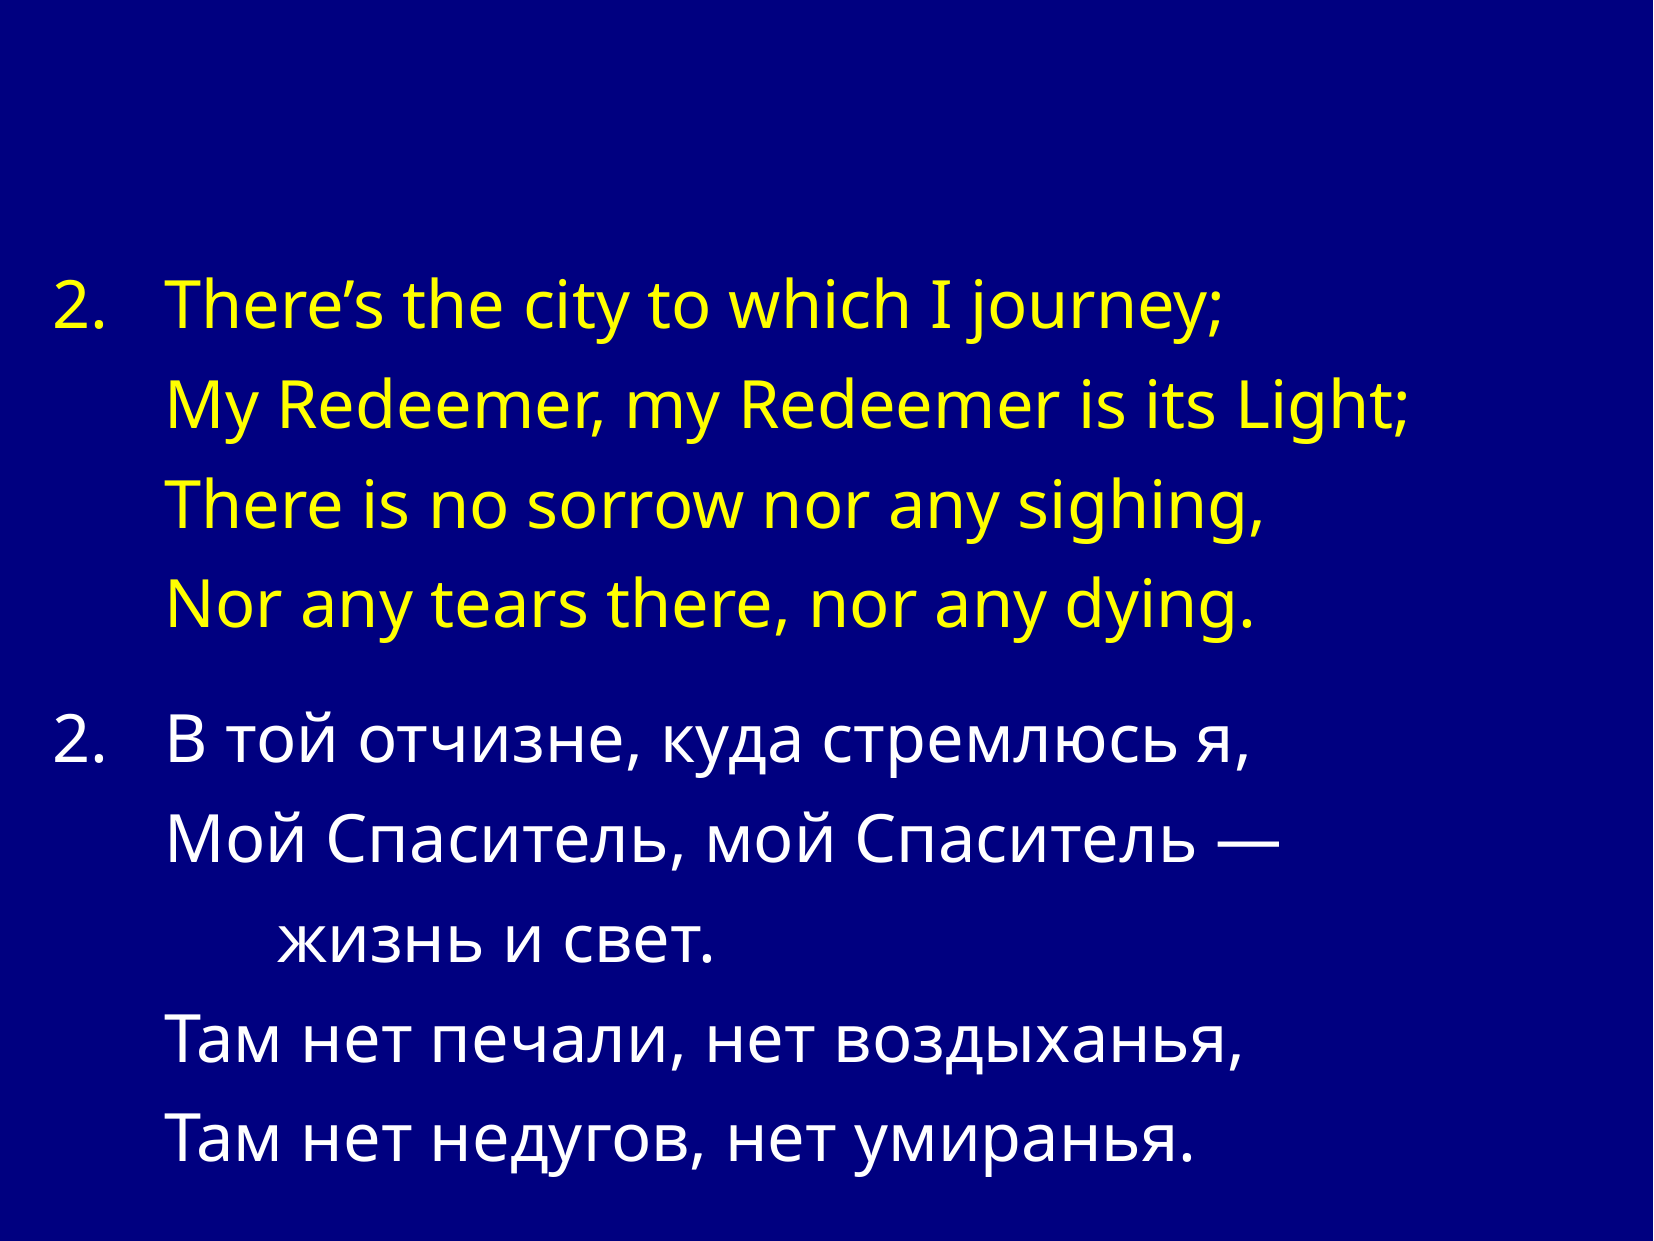

2.	There’s the city to which I journey;
	My Redeemer, my Redeemer is its Light;
	There is no sorrow nor any sighing,
	Nor any tears there, nor any dying.
2.	В той отчизне, куда стремлюсь я,
	Мой Спаситель, мой Спаситель —
		жизнь и свет.
	Там нет печали, нет воздыханья,
	Там нет недугов, нет умиранья.